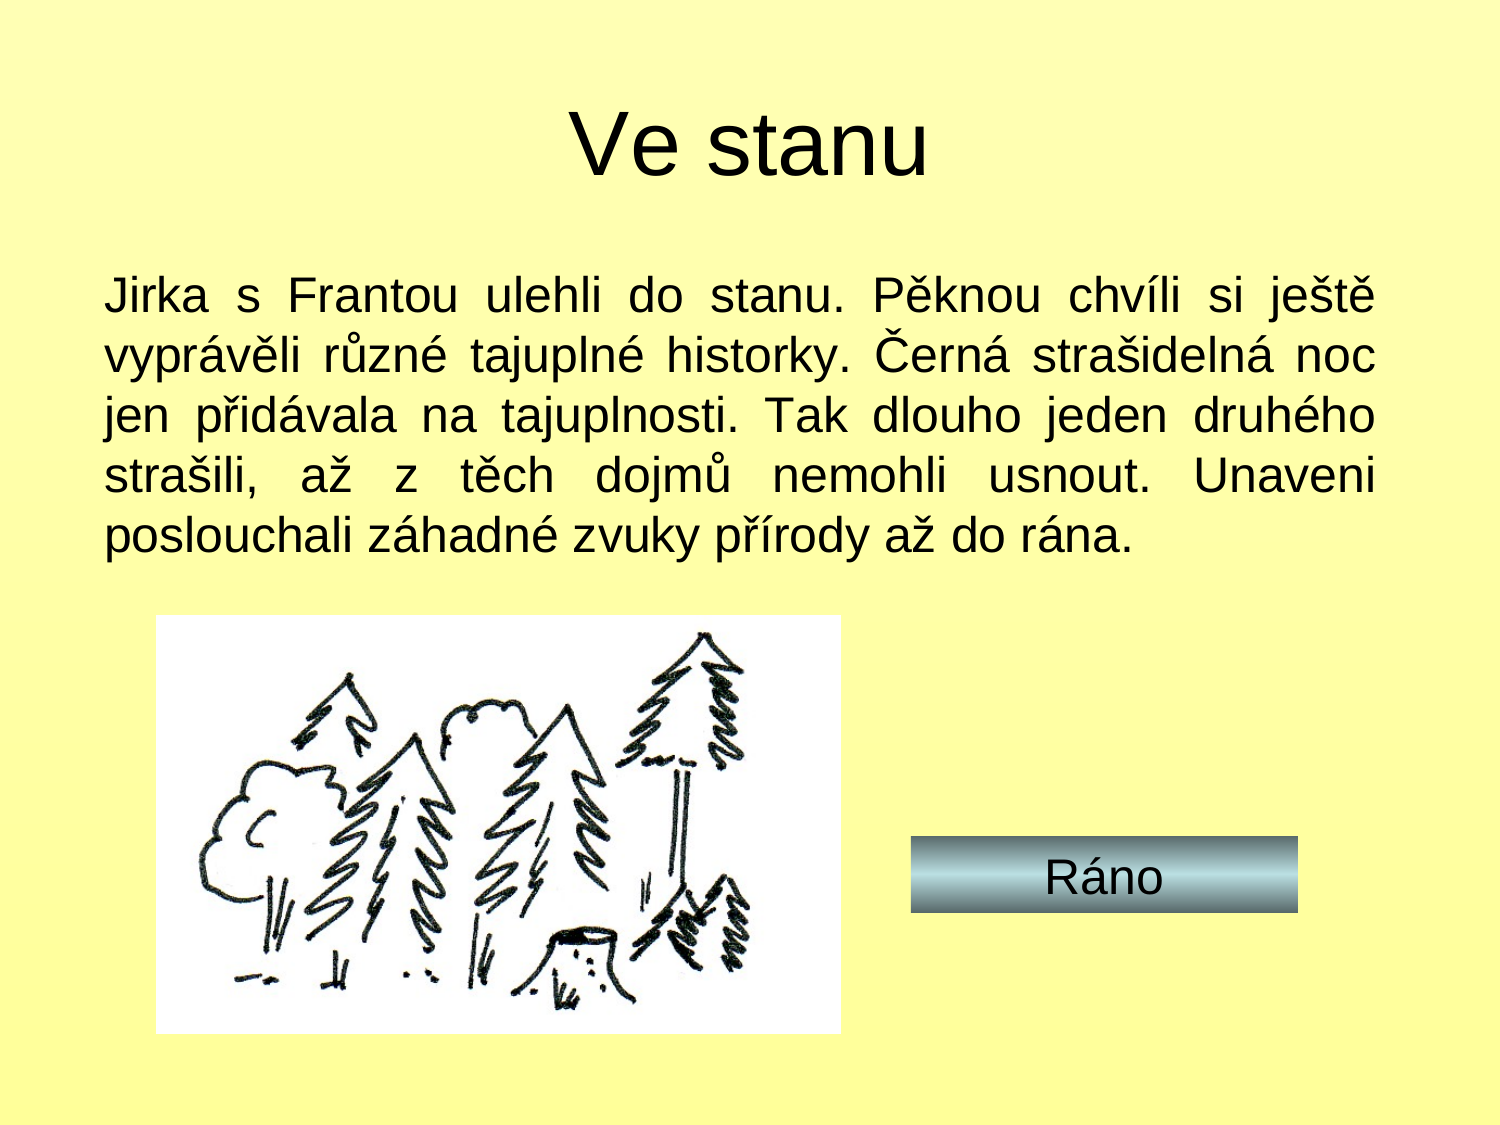

# Ve stanu
Jirka s Frantou ulehli do stanu. Pěknou chvíli si ještě vyprávěli různé tajuplné historky. Černá strašidelná noc jen přidávala na tajuplnosti. Tak dlouho jeden druhého strašili, až z těch dojmů nemohli usnout. Unaveni poslouchali záhadné zvuky přírody až do rána.
Ráno